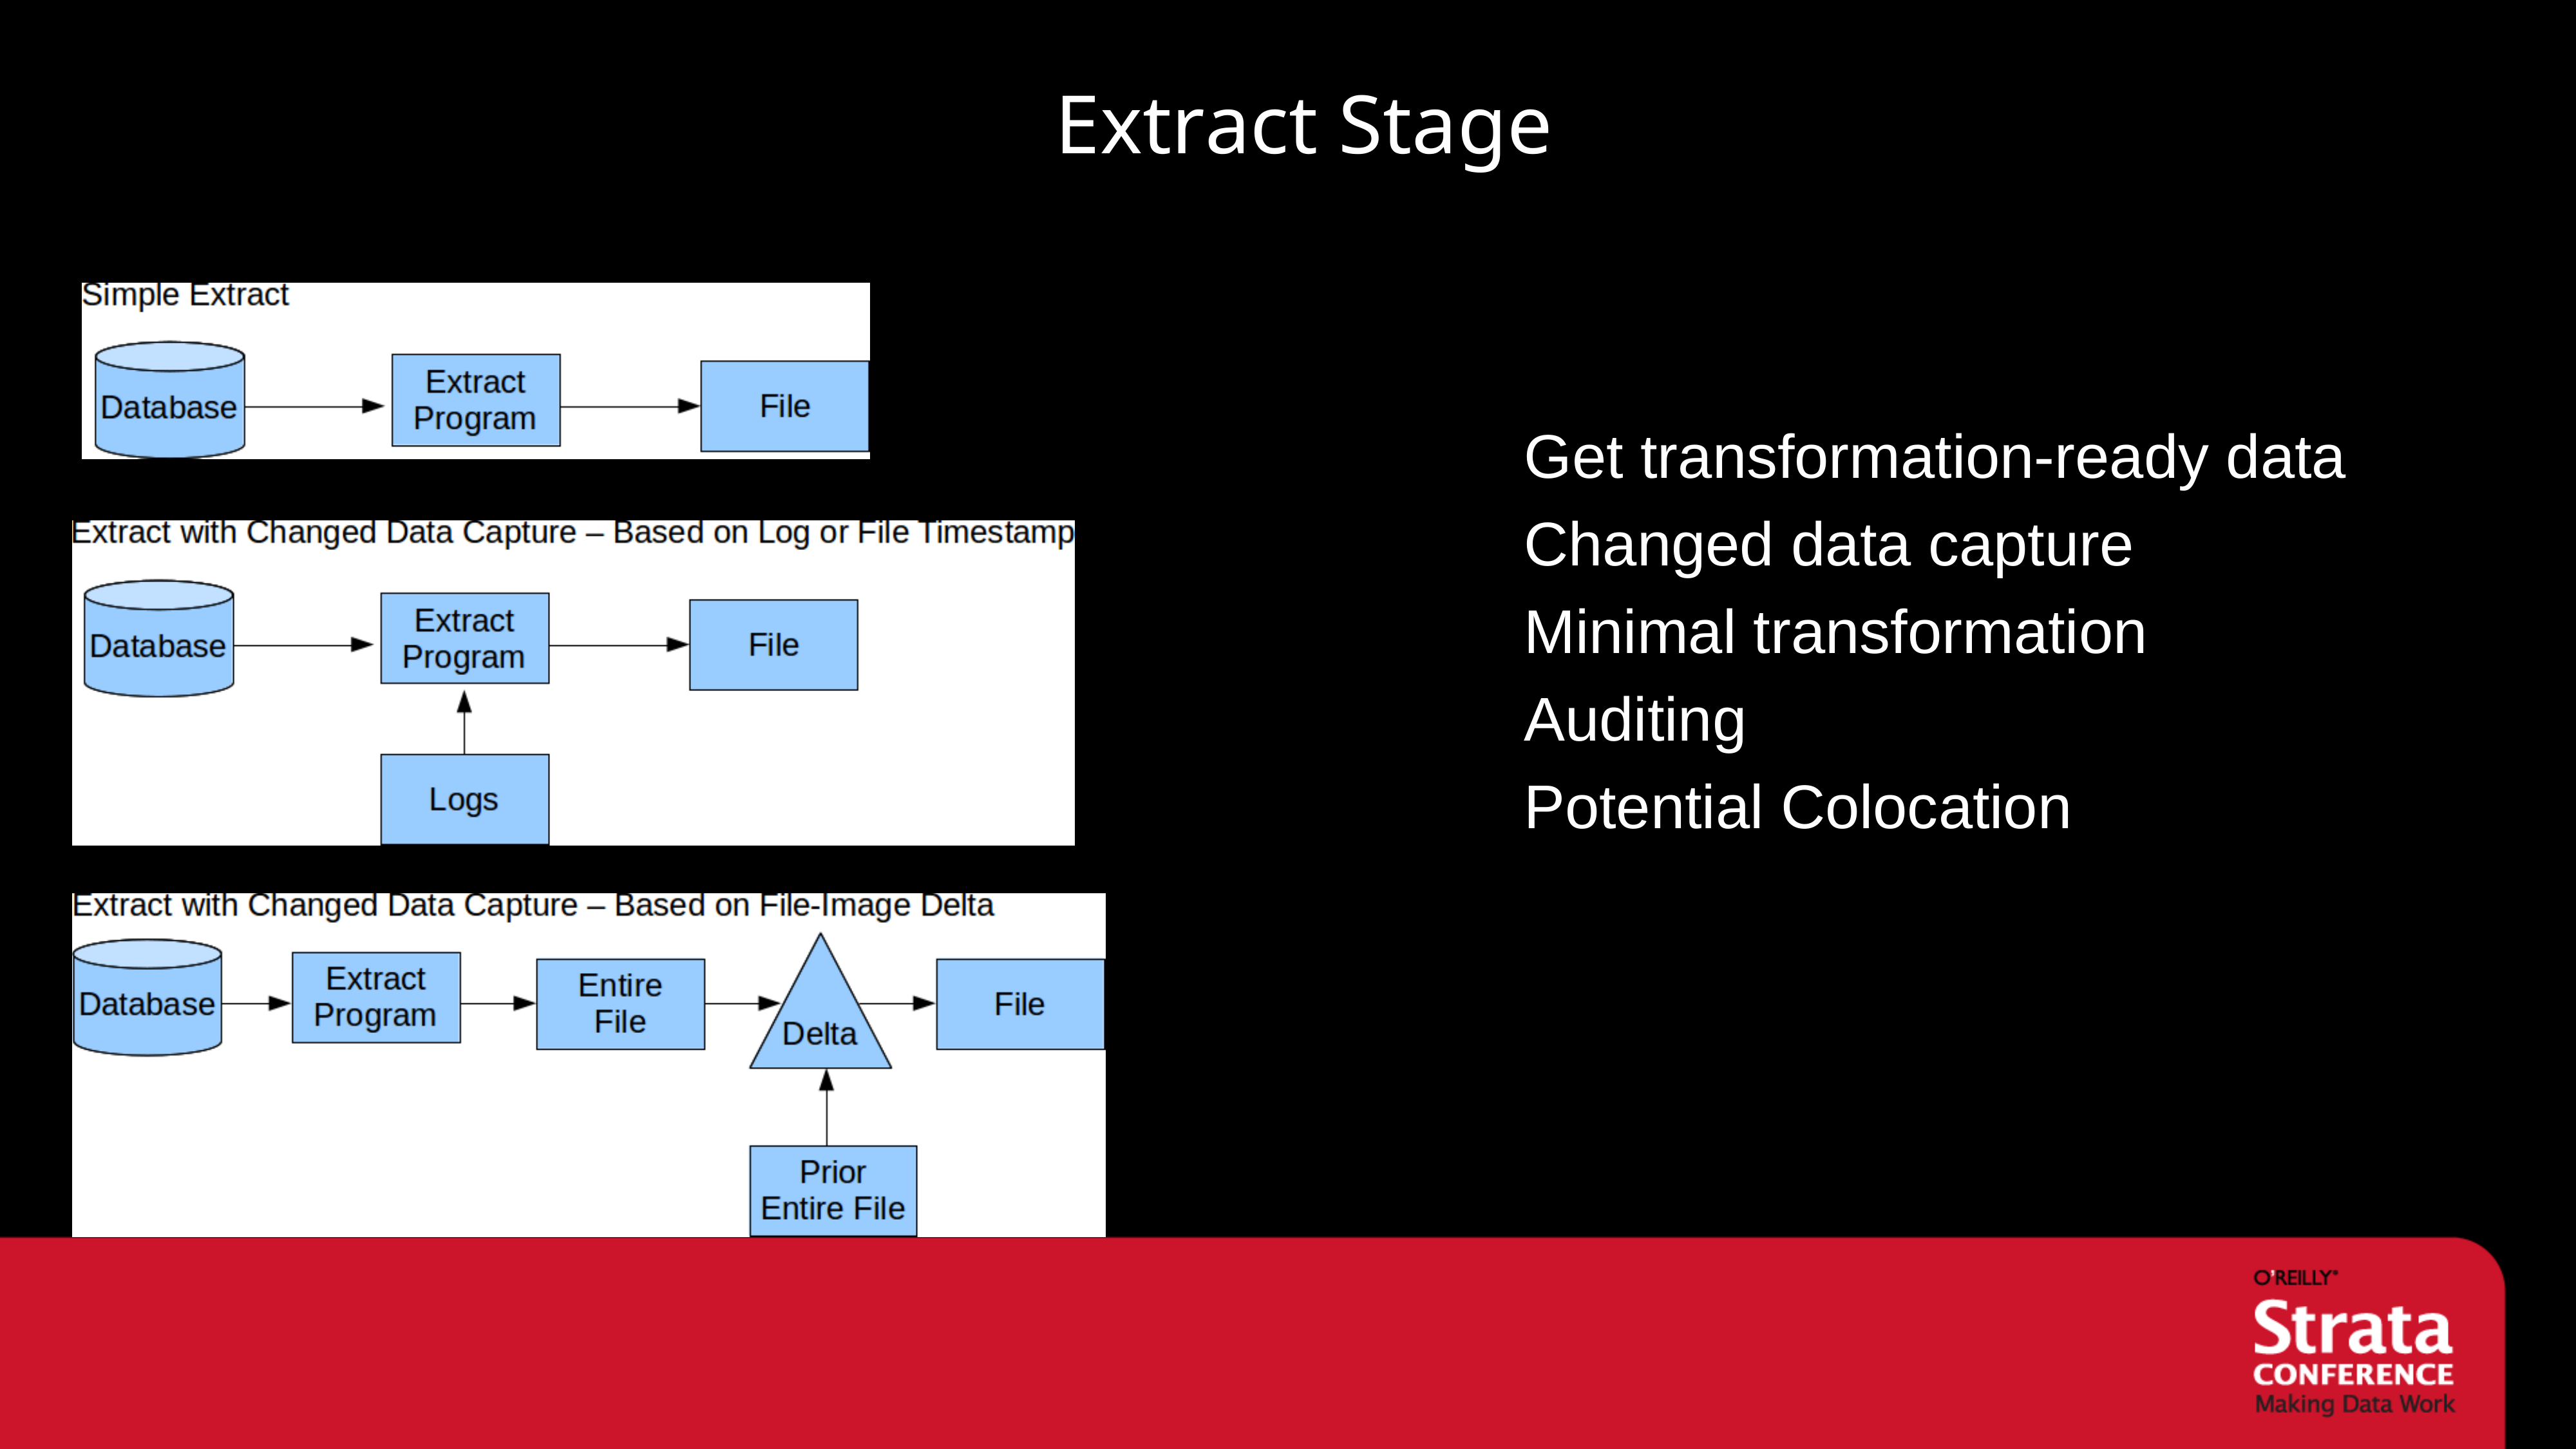

#
Extract Stage
Get transformation-ready data
Changed data capture
Minimal transformation
Auditing
Potential Colocation